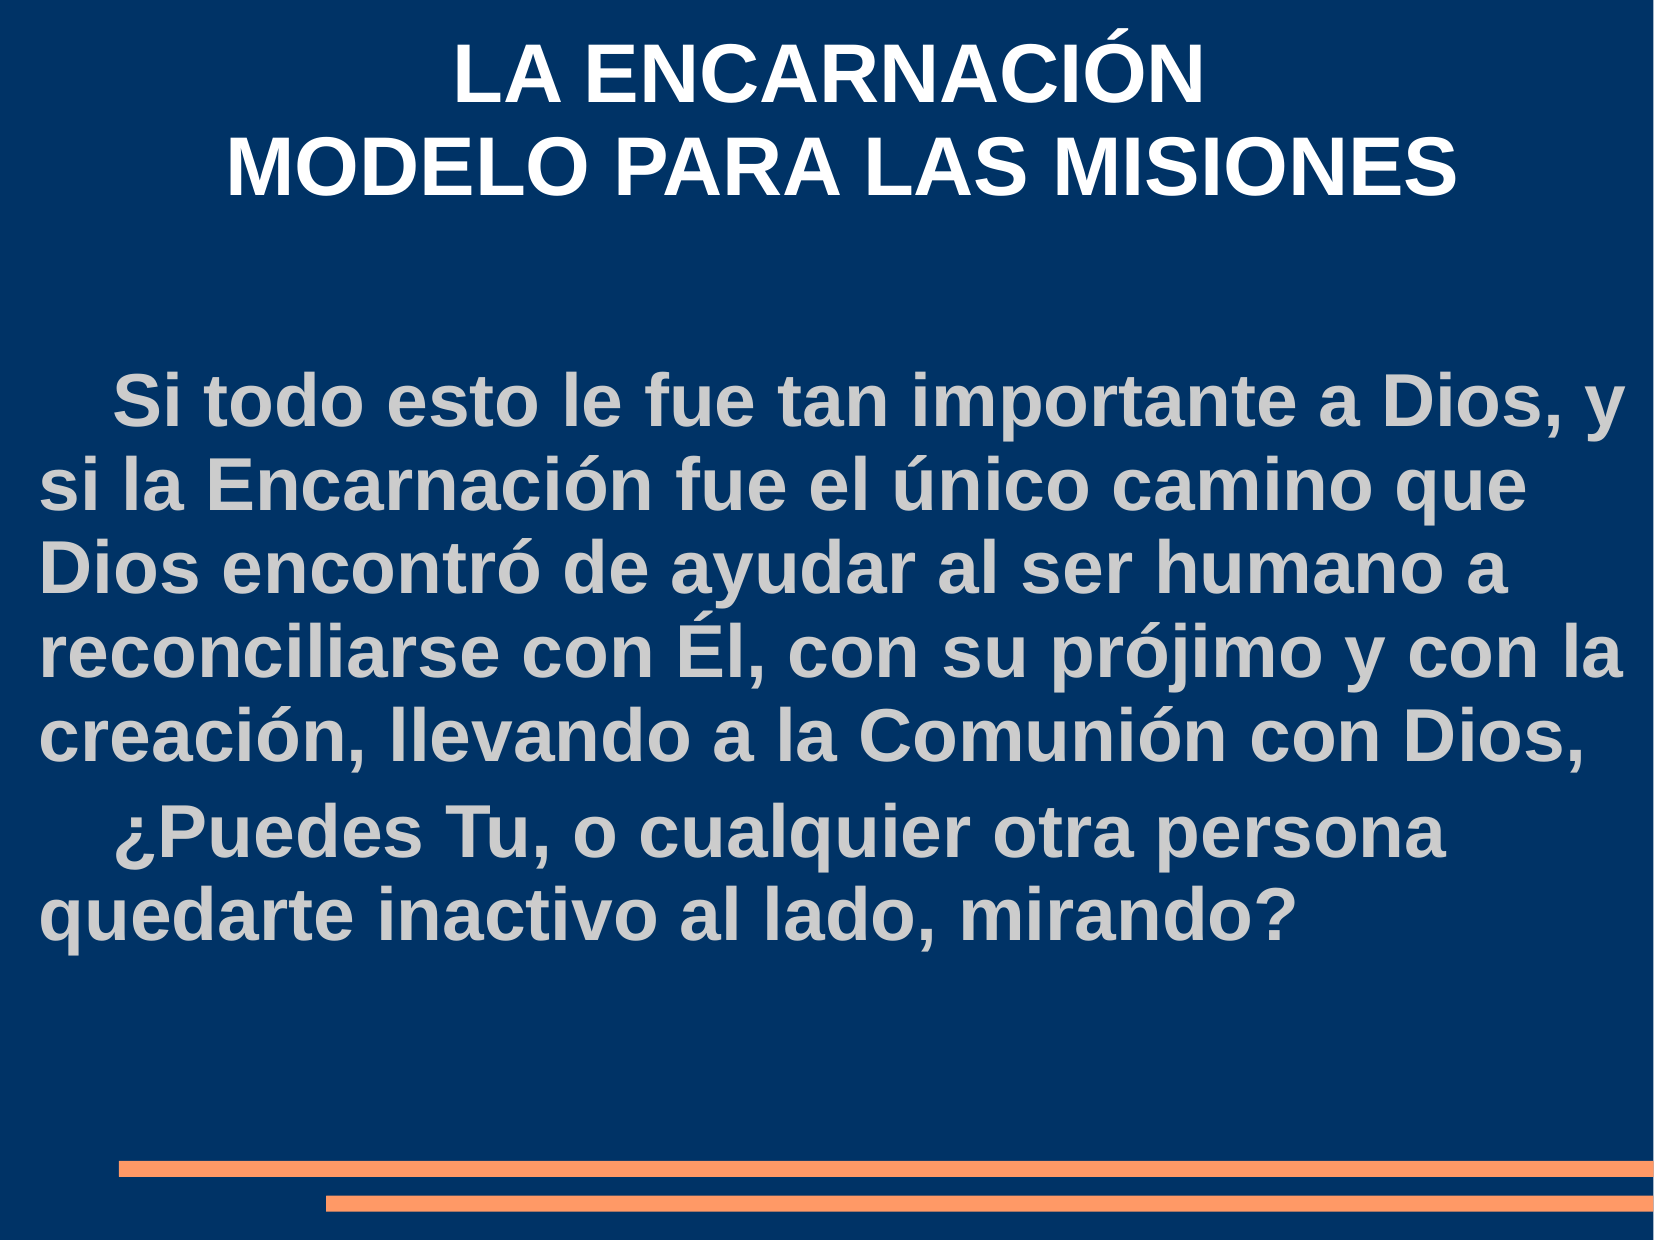

# LA ENCARNACIÓN MODELO PARA LAS MISIONES
Si todo esto le fue tan importante a Dios, y si la Encarnación fue el único camino que Dios encontró de ayudar al ser humano a reconciliarse con Él, con su prójimo y con la creación, llevando a la Comunión con Dios,
¿Puedes Tu, o cualquier otra persona quedarte inactivo al lado, mirando?